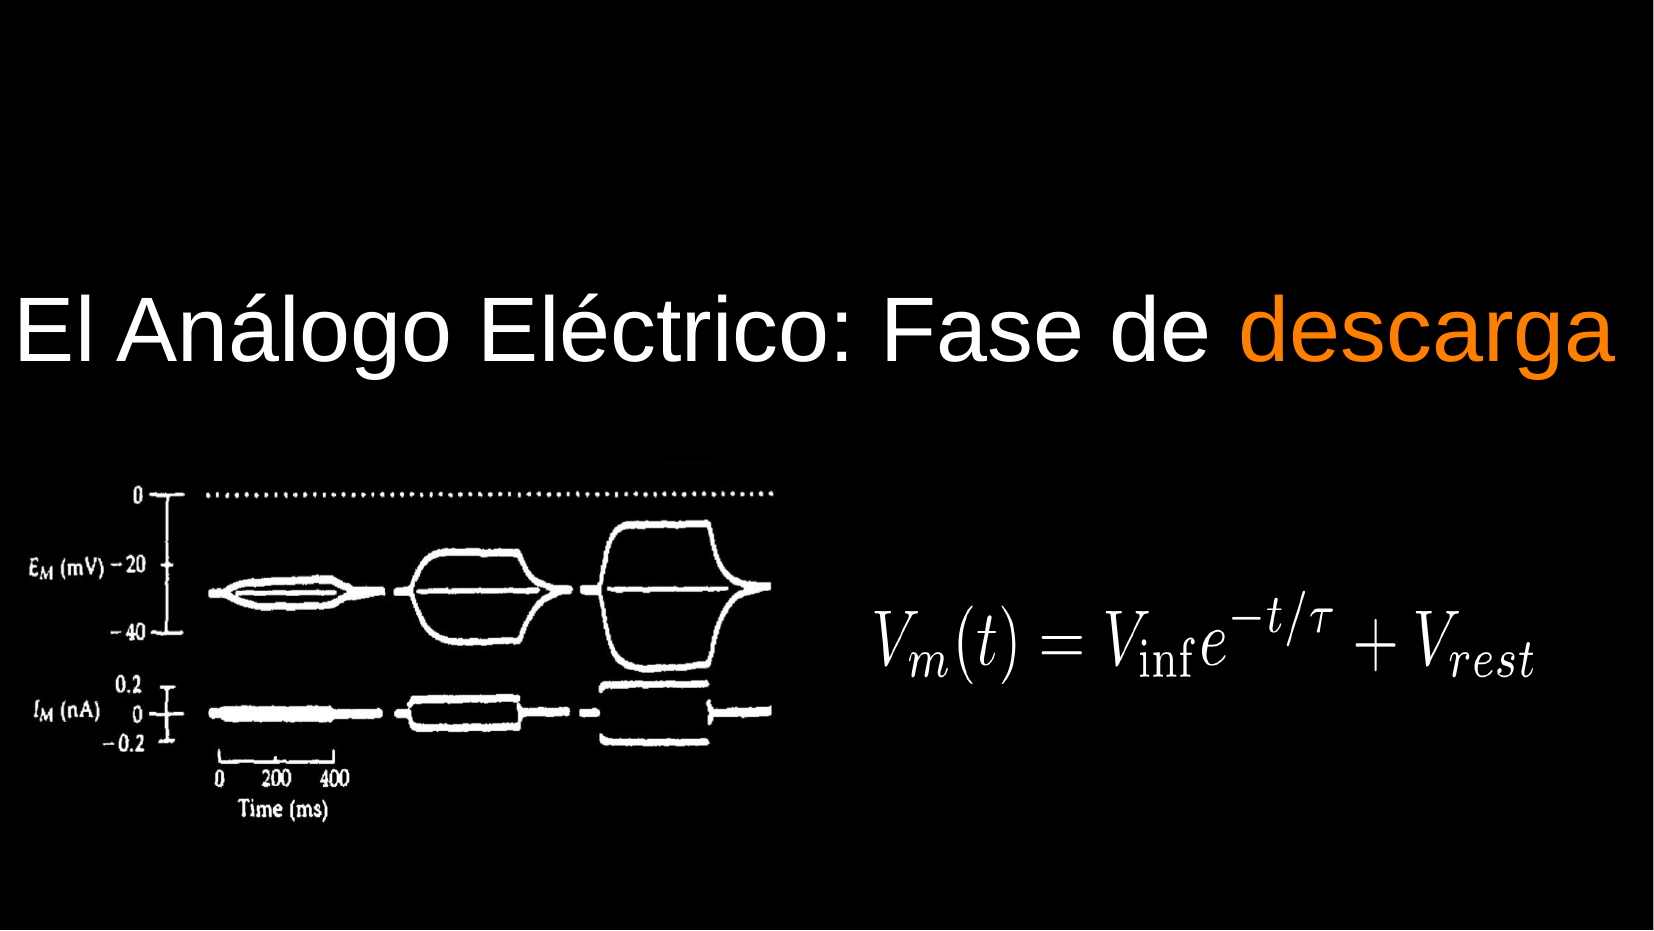

# El Análogo Eléctrico: Fase de descarga